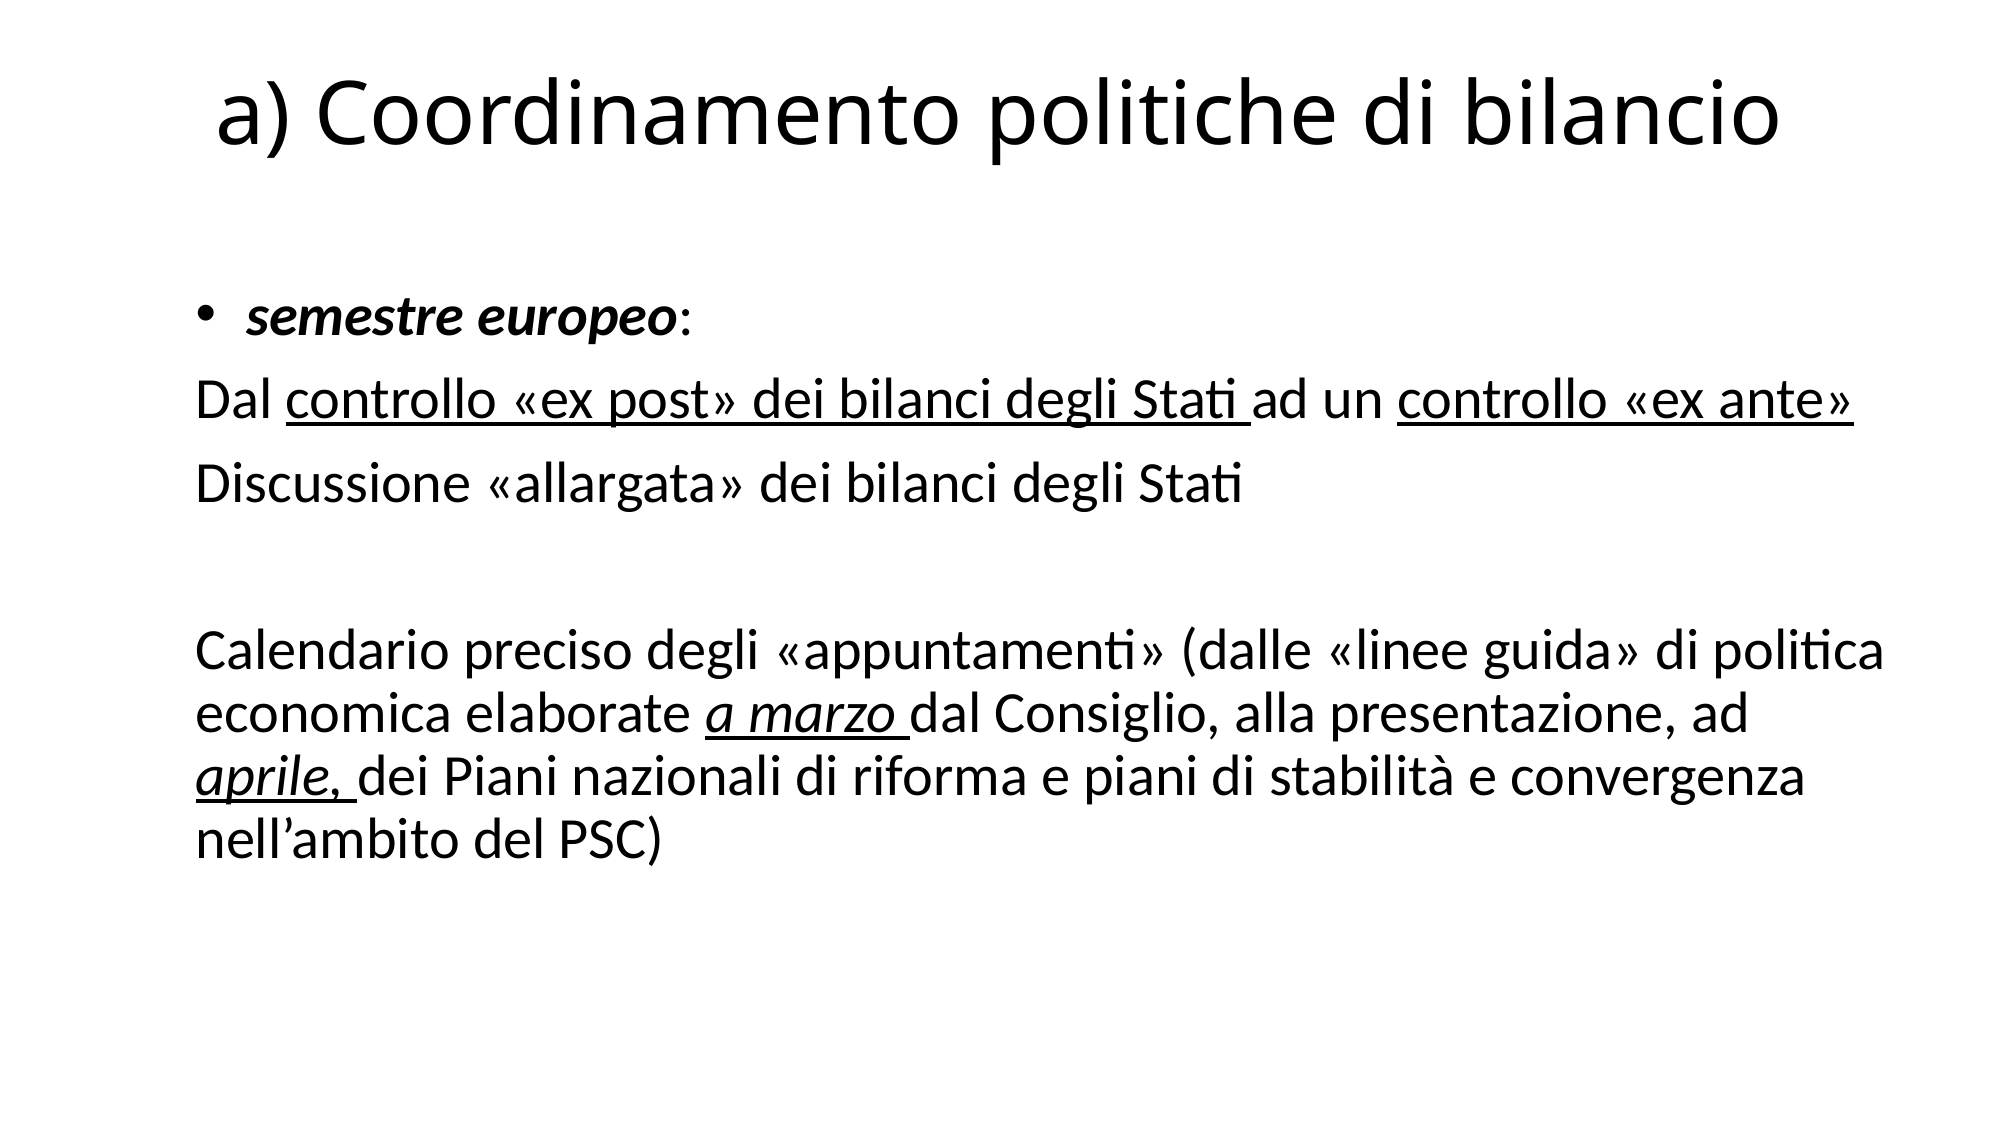

# a) Coordinamento politiche di bilancio
 semestre europeo:
Dal controllo «ex post» dei bilanci degli Stati ad un controllo «ex ante»
Discussione «allargata» dei bilanci degli Stati
Calendario preciso degli «appuntamenti» (dalle «linee guida» di politica economica elaborate a marzo dal Consiglio, alla presentazione, ad aprile, dei Piani nazionali di riforma e piani di stabilità e convergenza nell’ambito del PSC)